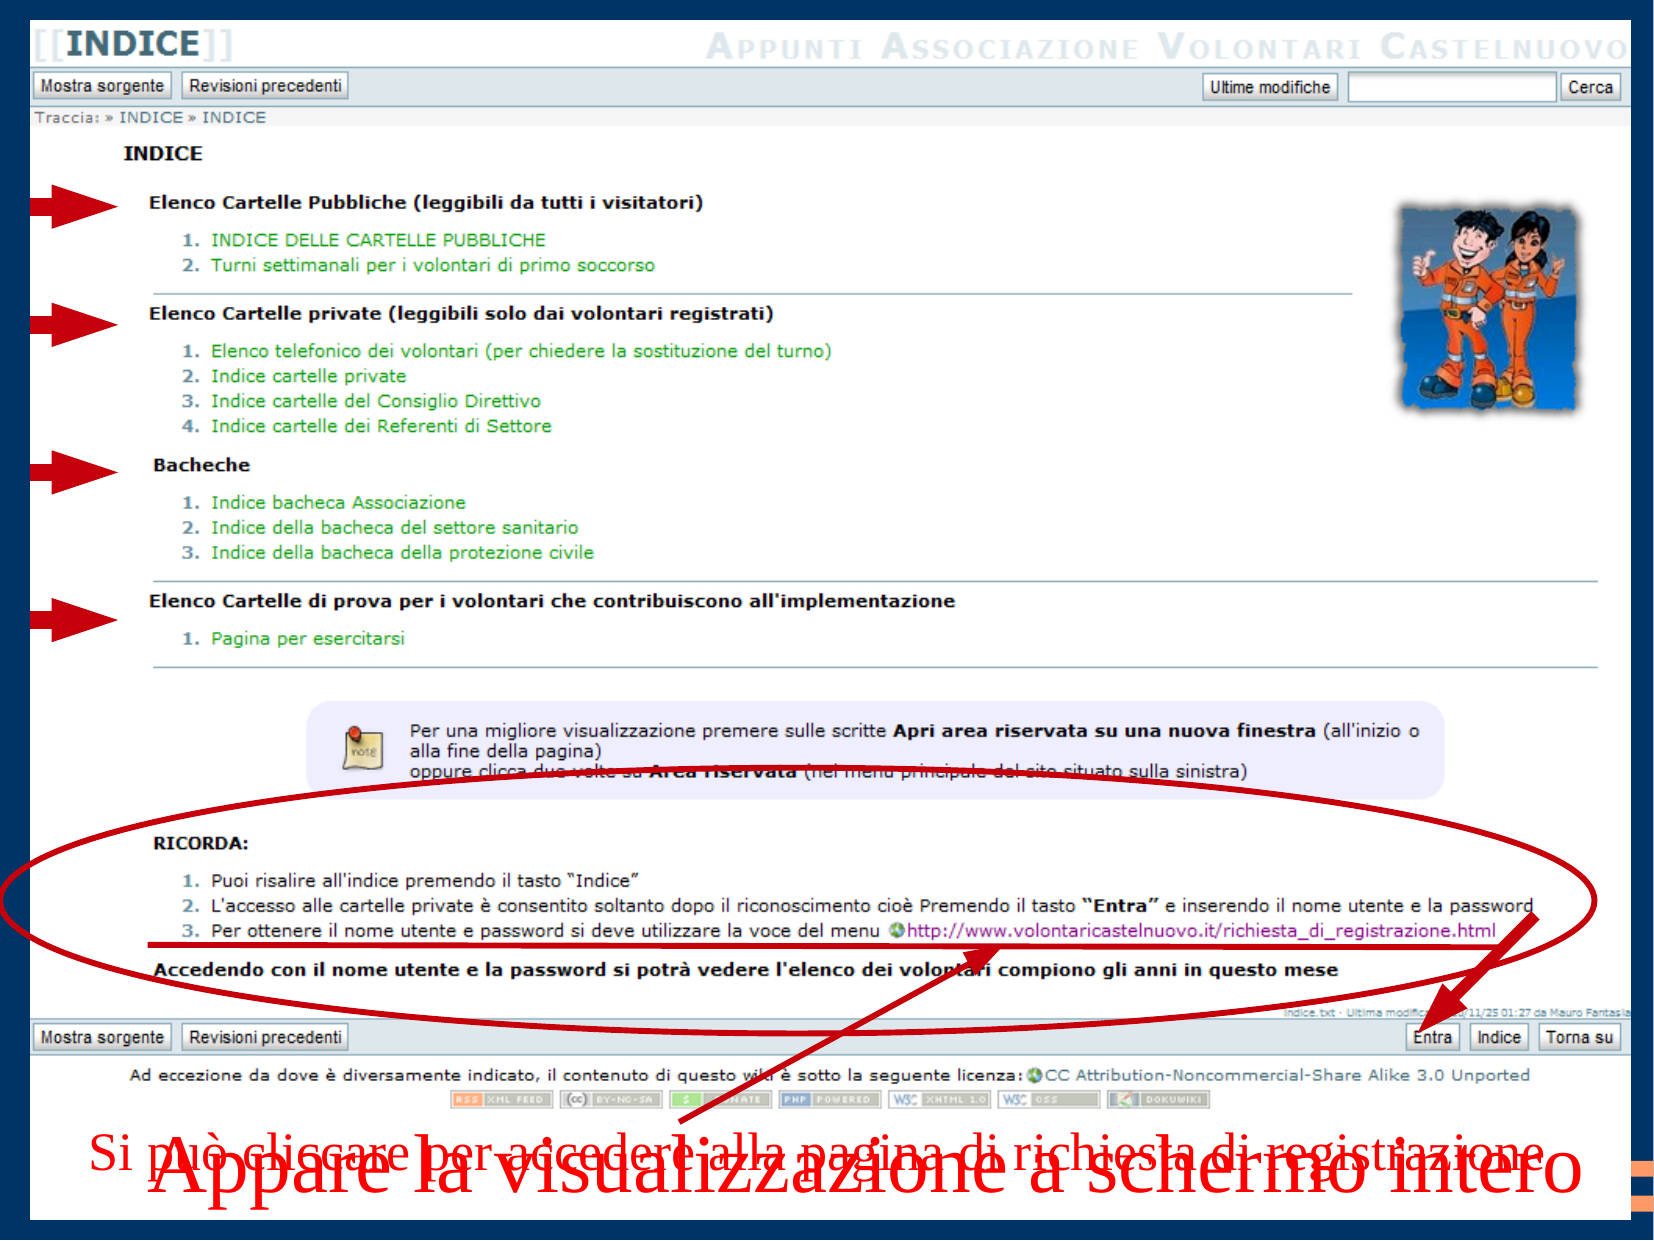

Appare la visualizzazione a schermo intero
Si può cliccare per accedere alla pagina di richiesta di registrazione